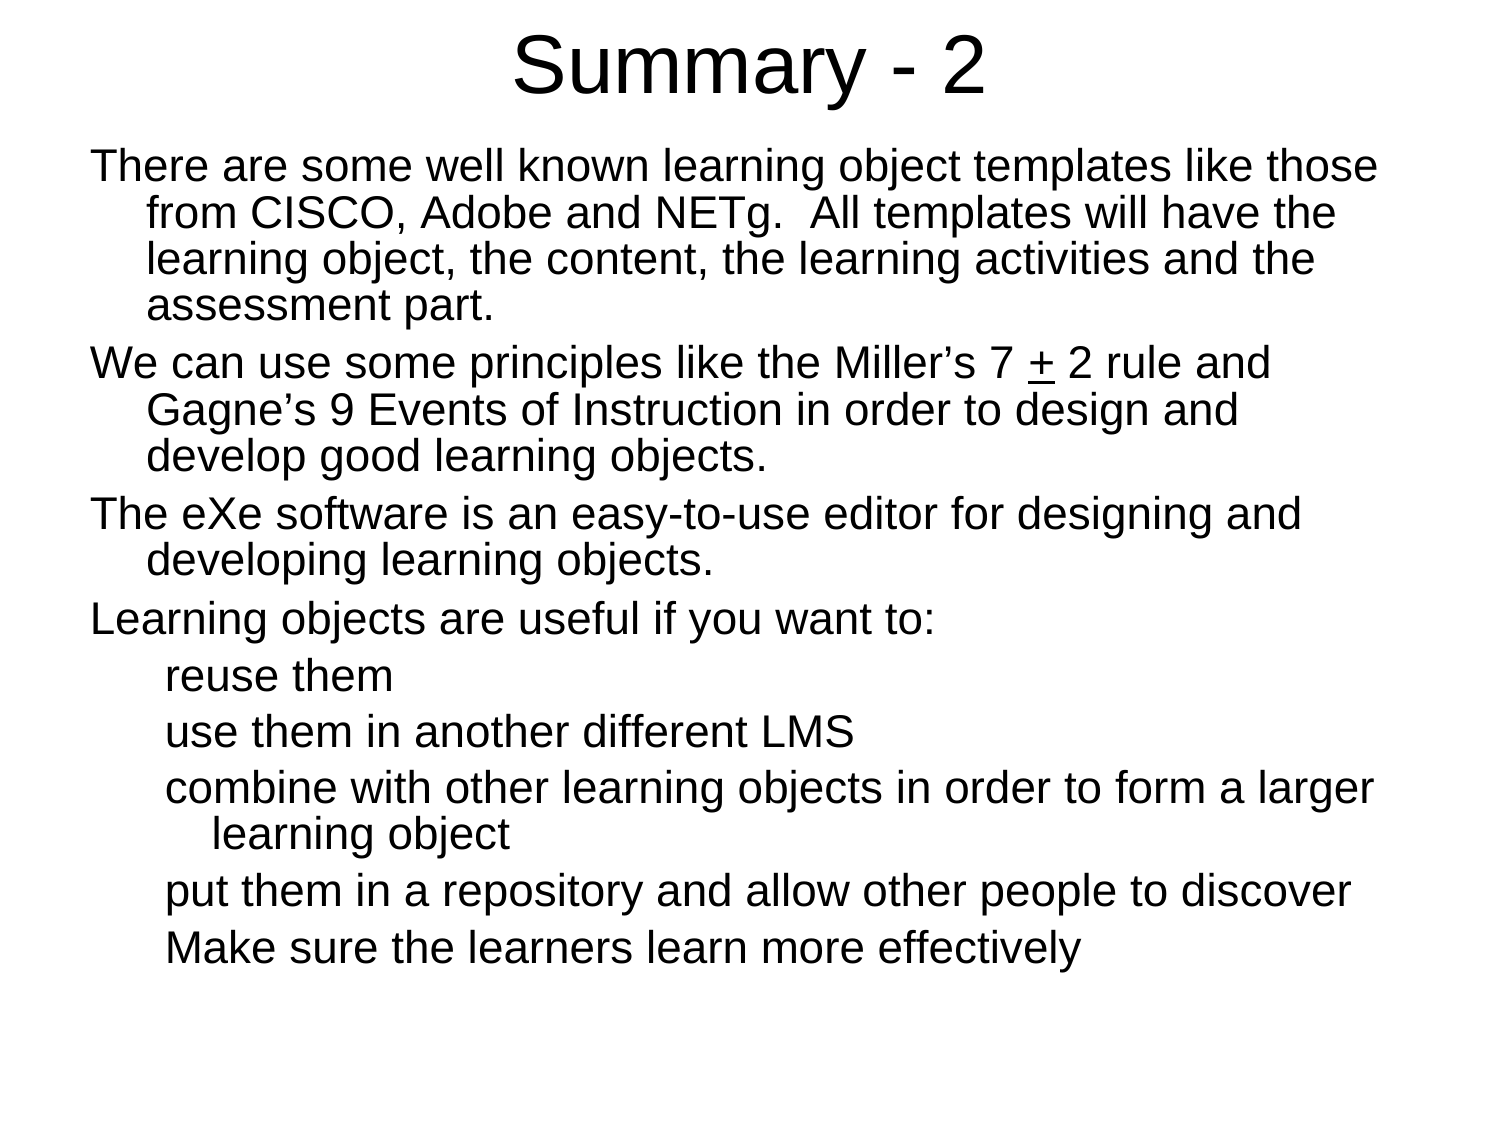

# Summary - 2
There are some well known learning object templates like those from CISCO, Adobe and NETg. All templates will have the learning object, the content, the learning activities and the assessment part.
We can use some principles like the Miller’s 7 + 2 rule and Gagne’s 9 Events of Instruction in order to design and develop good learning objects.
The eXe software is an easy-to-use editor for designing and developing learning objects.
Learning objects are useful if you want to:
reuse them
use them in another different LMS
combine with other learning objects in order to form a larger learning object
put them in a repository and allow other people to discover
Make sure the learners learn more effectively